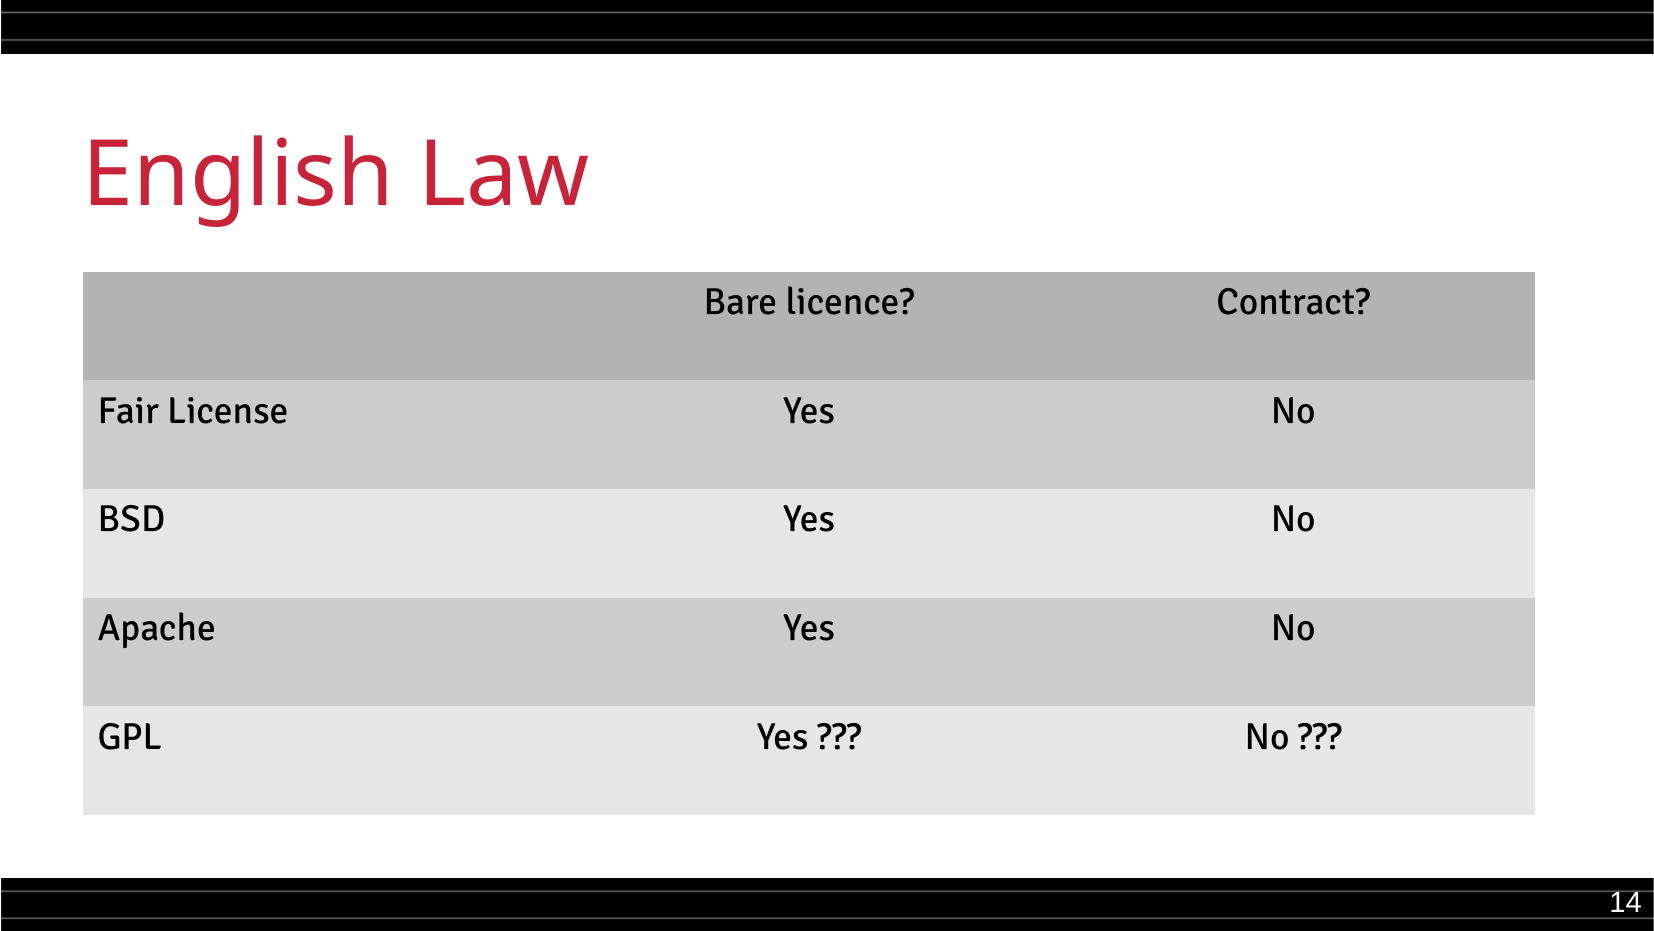

# English Law
| | Bare licence? | Contract? |
| --- | --- | --- |
| Fair License | Yes | No |
| BSD | Yes | No |
| Apache | Yes | No |
| GPL | Yes ??? | No ??? |